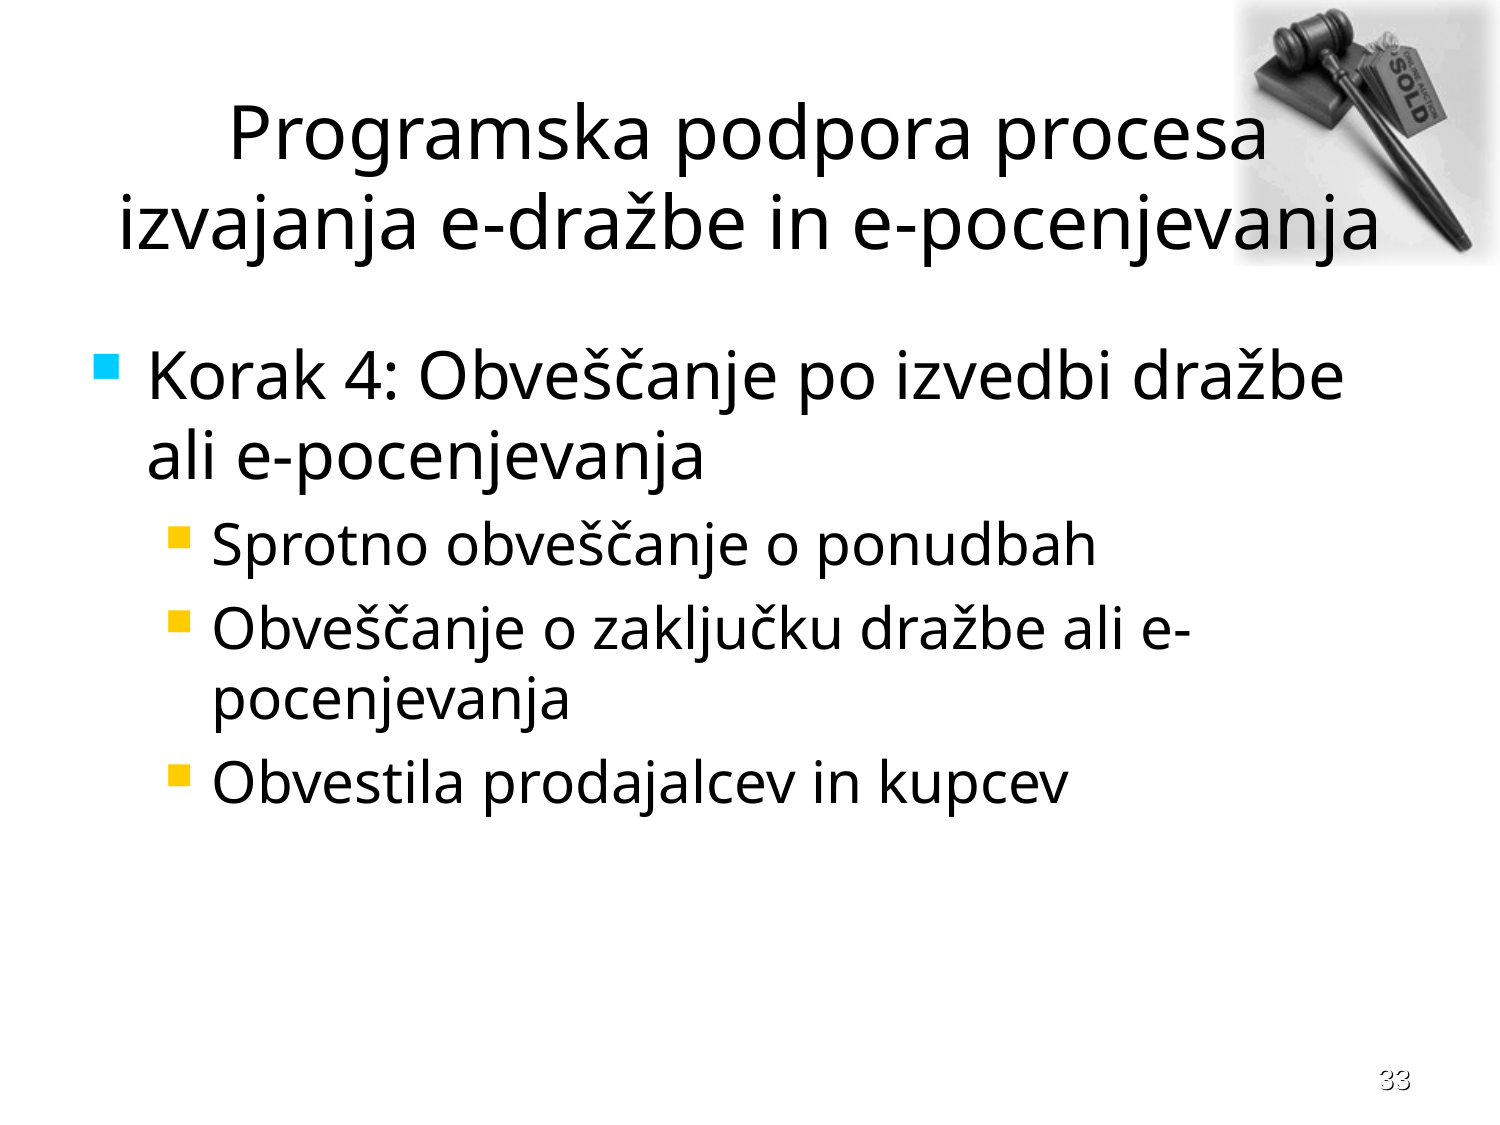

# Programska podpora procesa izvajanja e-dražbe in e-pocenjevanja
Korak 4: Obveščanje po izvedbi dražbe ali e-pocenjevanja
Sprotno obveščanje o ponudbah
Obveščanje o zaključku dražbe ali e-pocenjevanja
Obvestila prodajalcev in kupcev